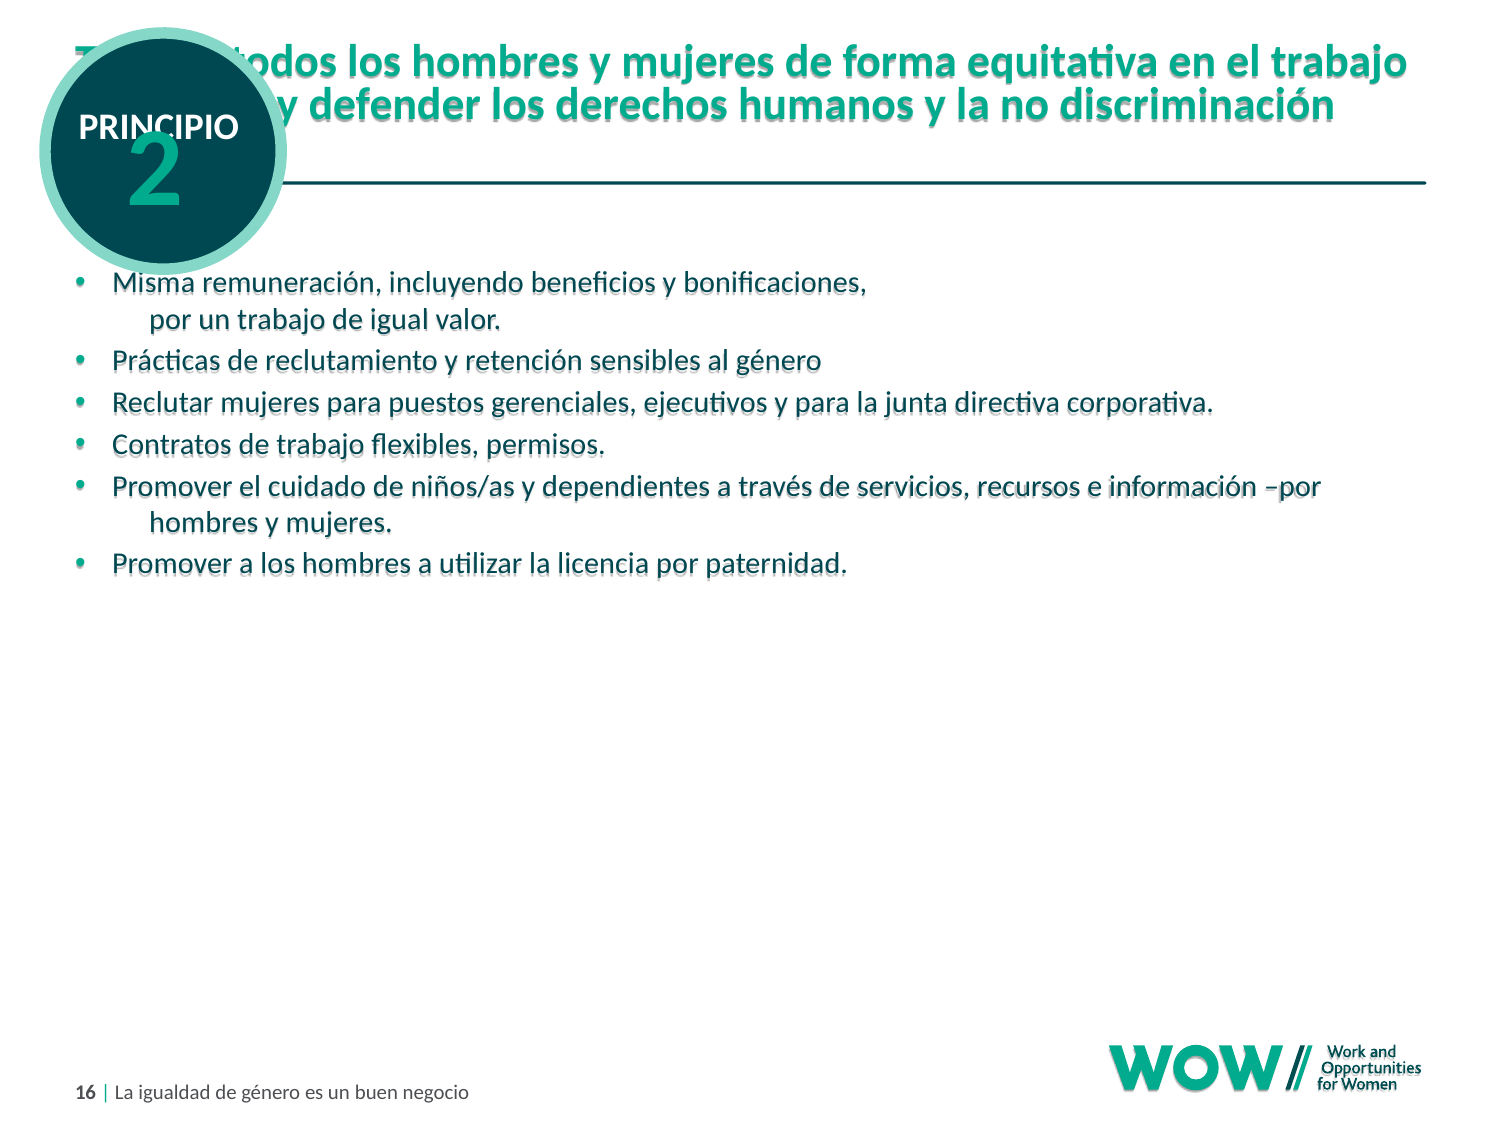

Tratar a todos los hombres y mujeres de forma equitativa en el trabajo – respetar y defender los derechos humanos y la no discriminación
PRINCIPIO
2
# Misma remuneración, incluyendo beneficios y bonificaciones, por un trabajo de igual valor.
Prácticas de reclutamiento y retención sensibles al género
Reclutar mujeres para puestos gerenciales, ejecutivos y para la junta directiva corporativa.
Contratos de trabajo flexibles, permisos.
Promover el cuidado de niños/as y dependientes a través de servicios, recursos e información –por hombres y mujeres.
Promover a los hombres a utilizar la licencia por paternidad.
16 | La igualdad de género es un buen negocio